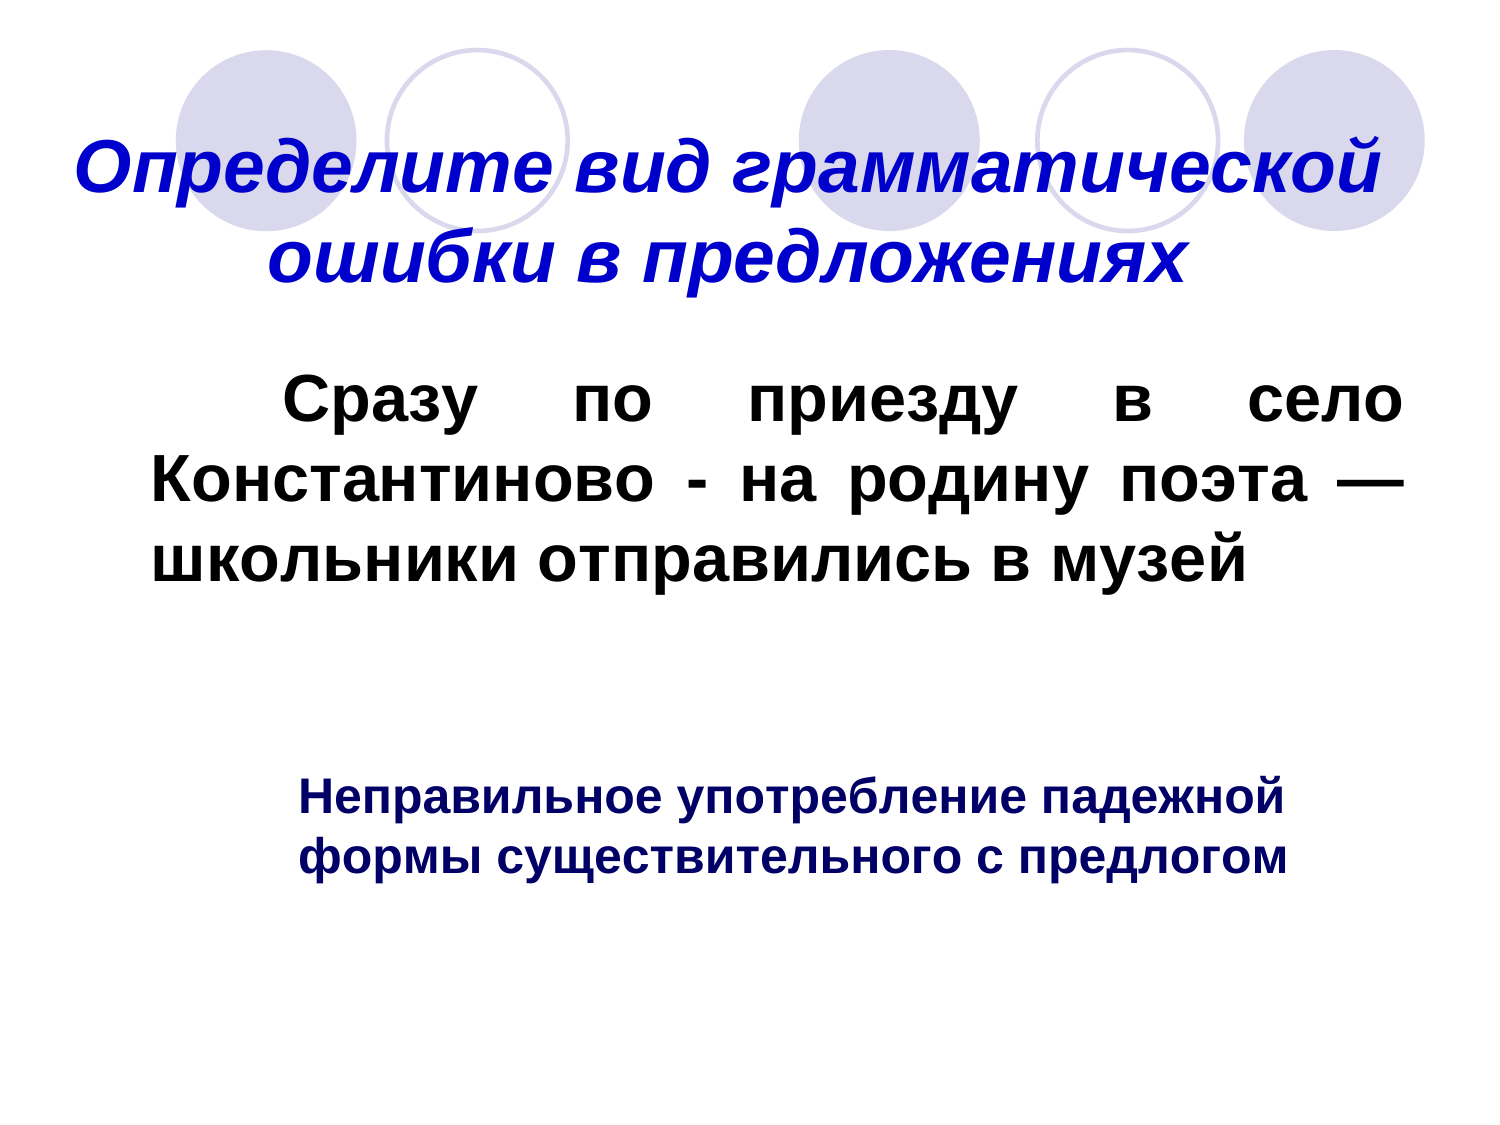

# Определите вид грамматической ошибки в предложениях
 Сразу по приезду в село Константиново - на родину поэта — школьники отправились в музей
Неправильное употребление падежной формы существительного с предлогом